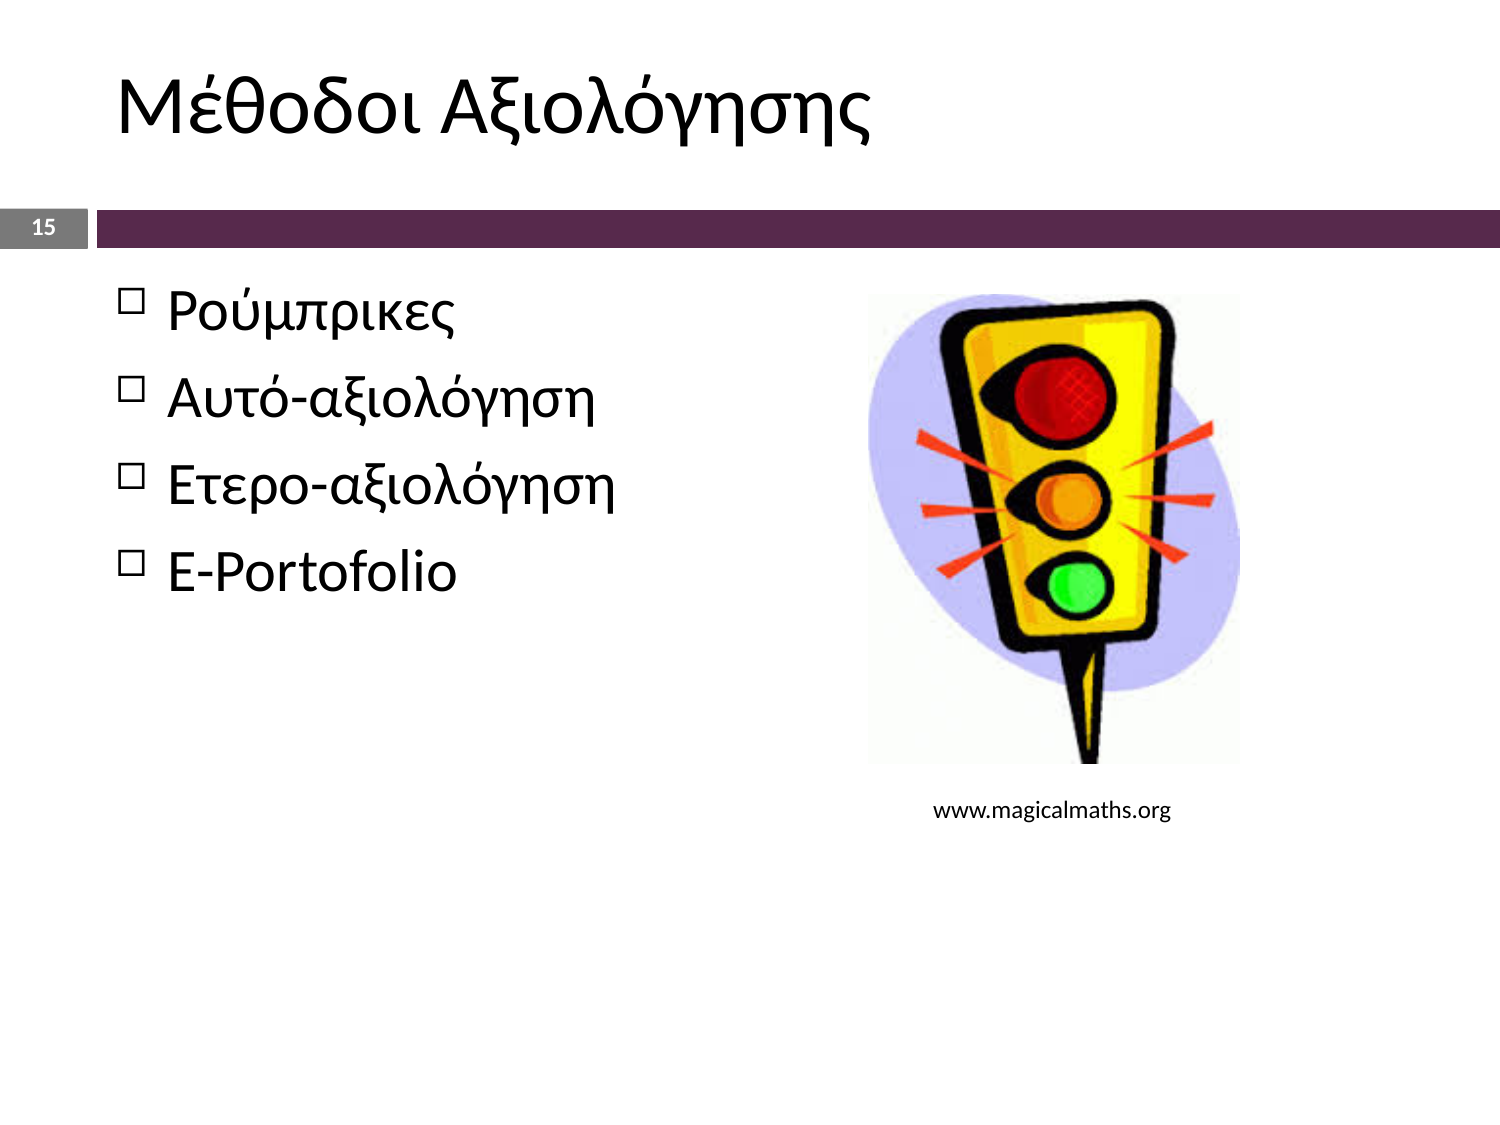

# Μέθοδοι Αξιολόγησης
Ρούμπρικες
Αυτό-αξιολόγηση
Ετερο-αξιολόγηση
E-Portofolio
www.magicalmaths.org